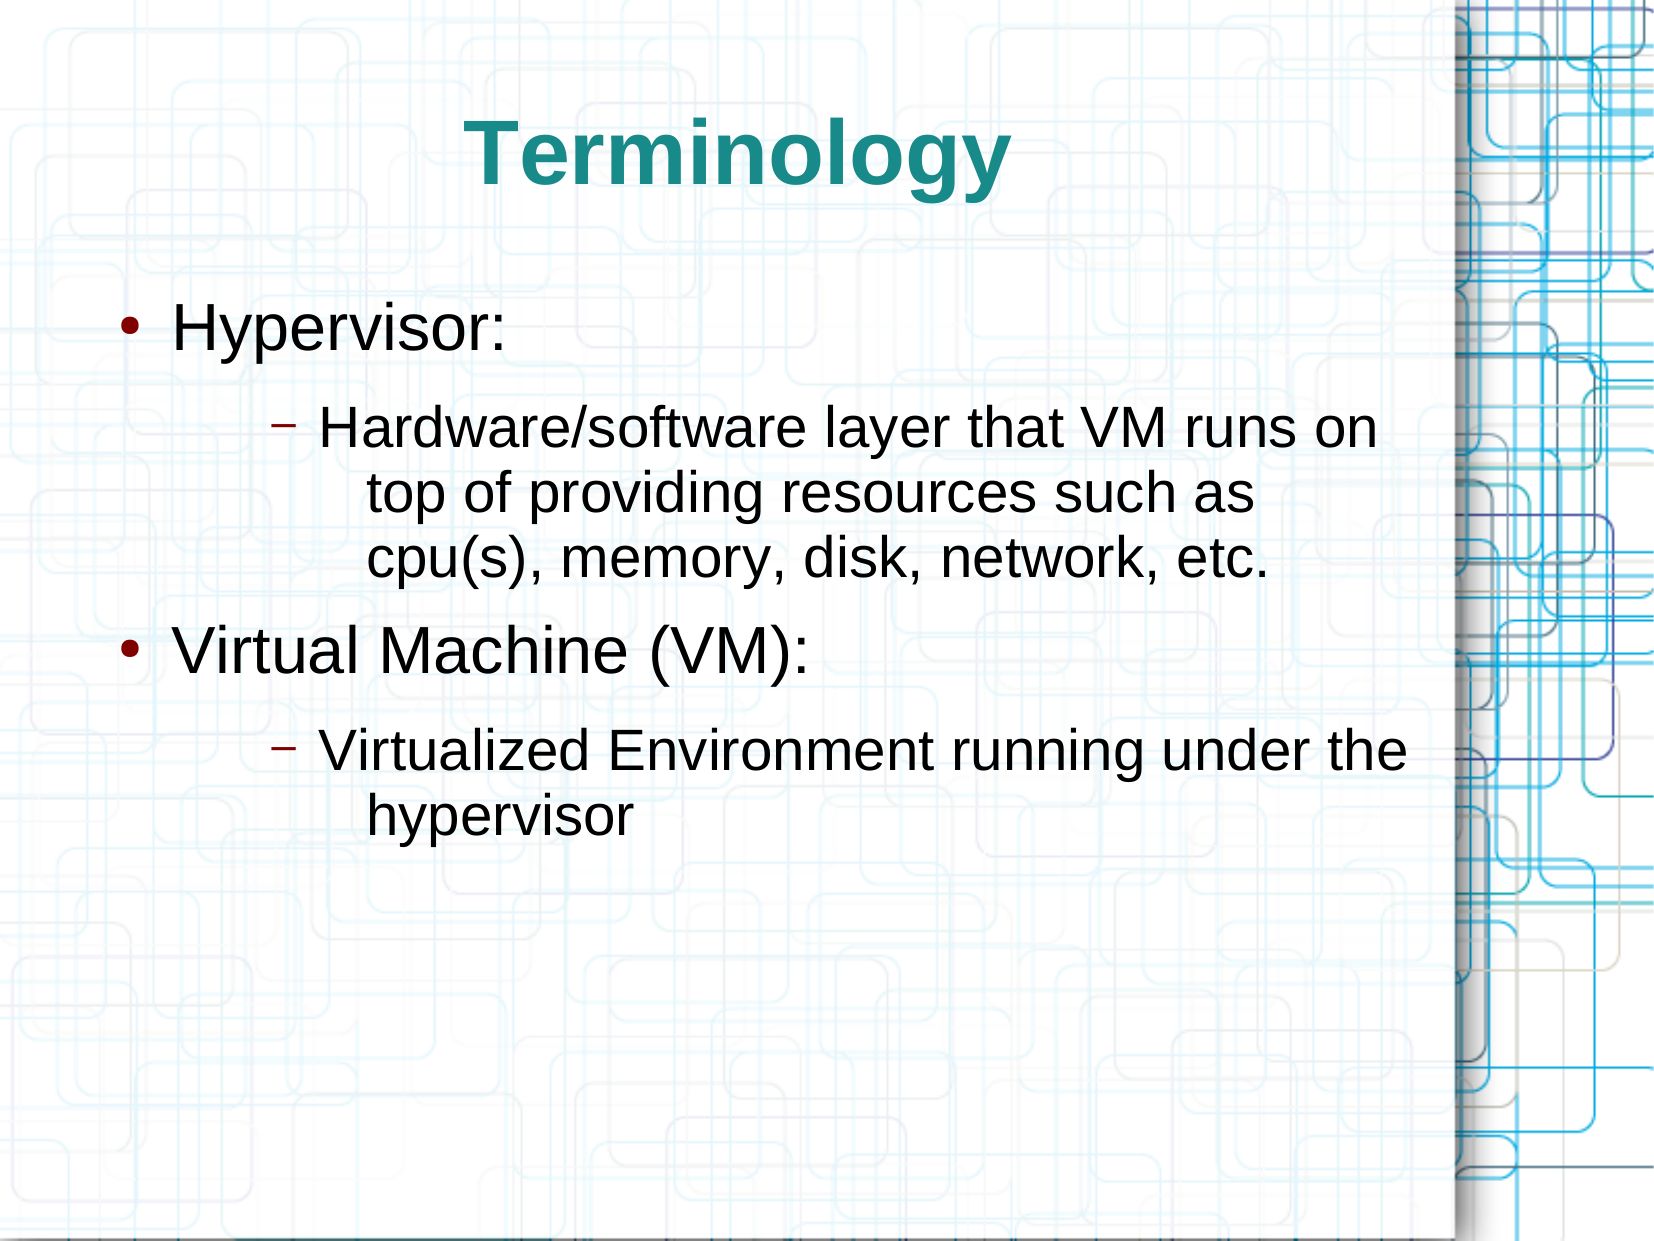

# Terminology
Hypervisor:
Hardware/software layer that VM runs on top of providing resources such as cpu(s), memory, disk, network, etc.
Virtual Machine (VM):
Virtualized Environment running under the hypervisor